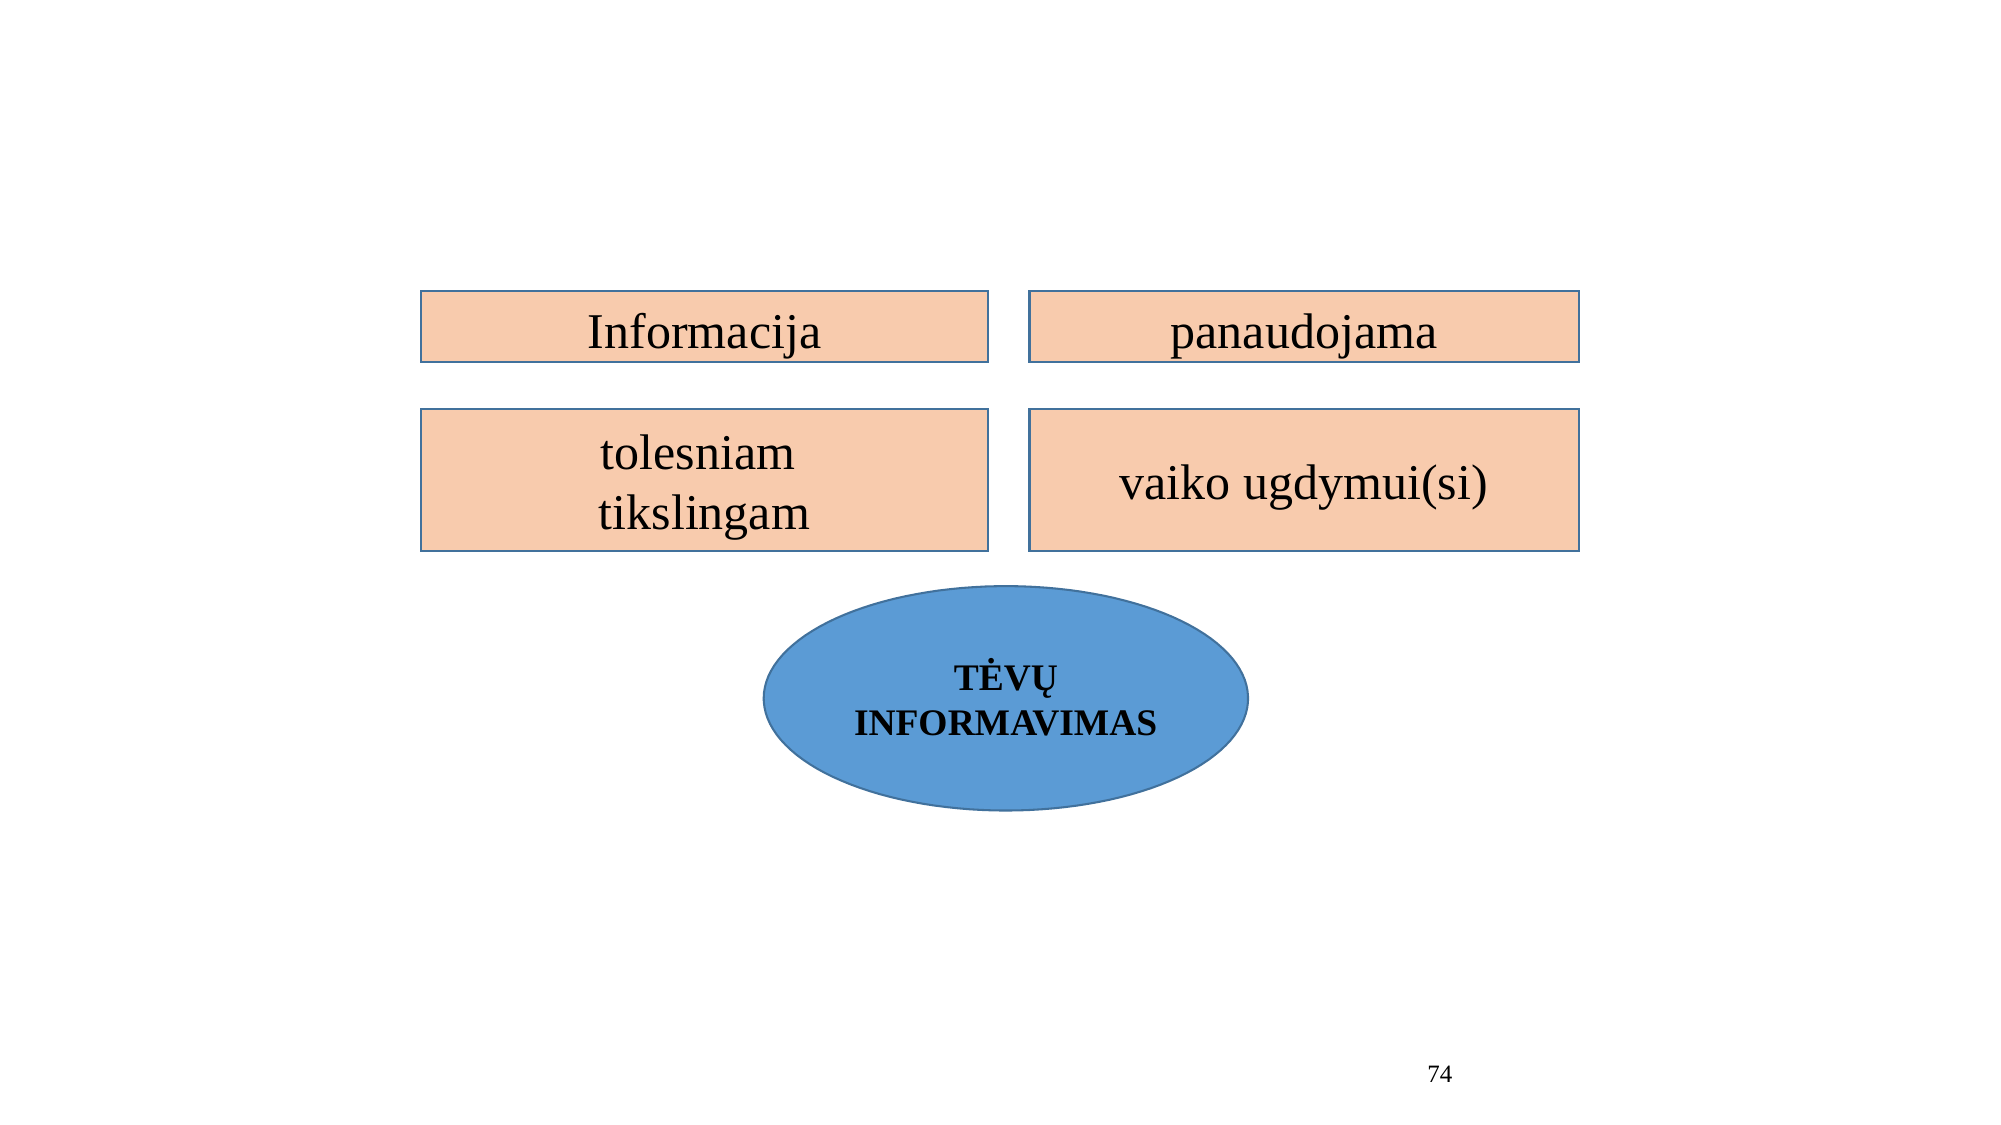

Informacija
panaudojama
tolesniam
tikslingam
vaiko ugdymui(si)
TĖVŲ INFORMAVIMAS